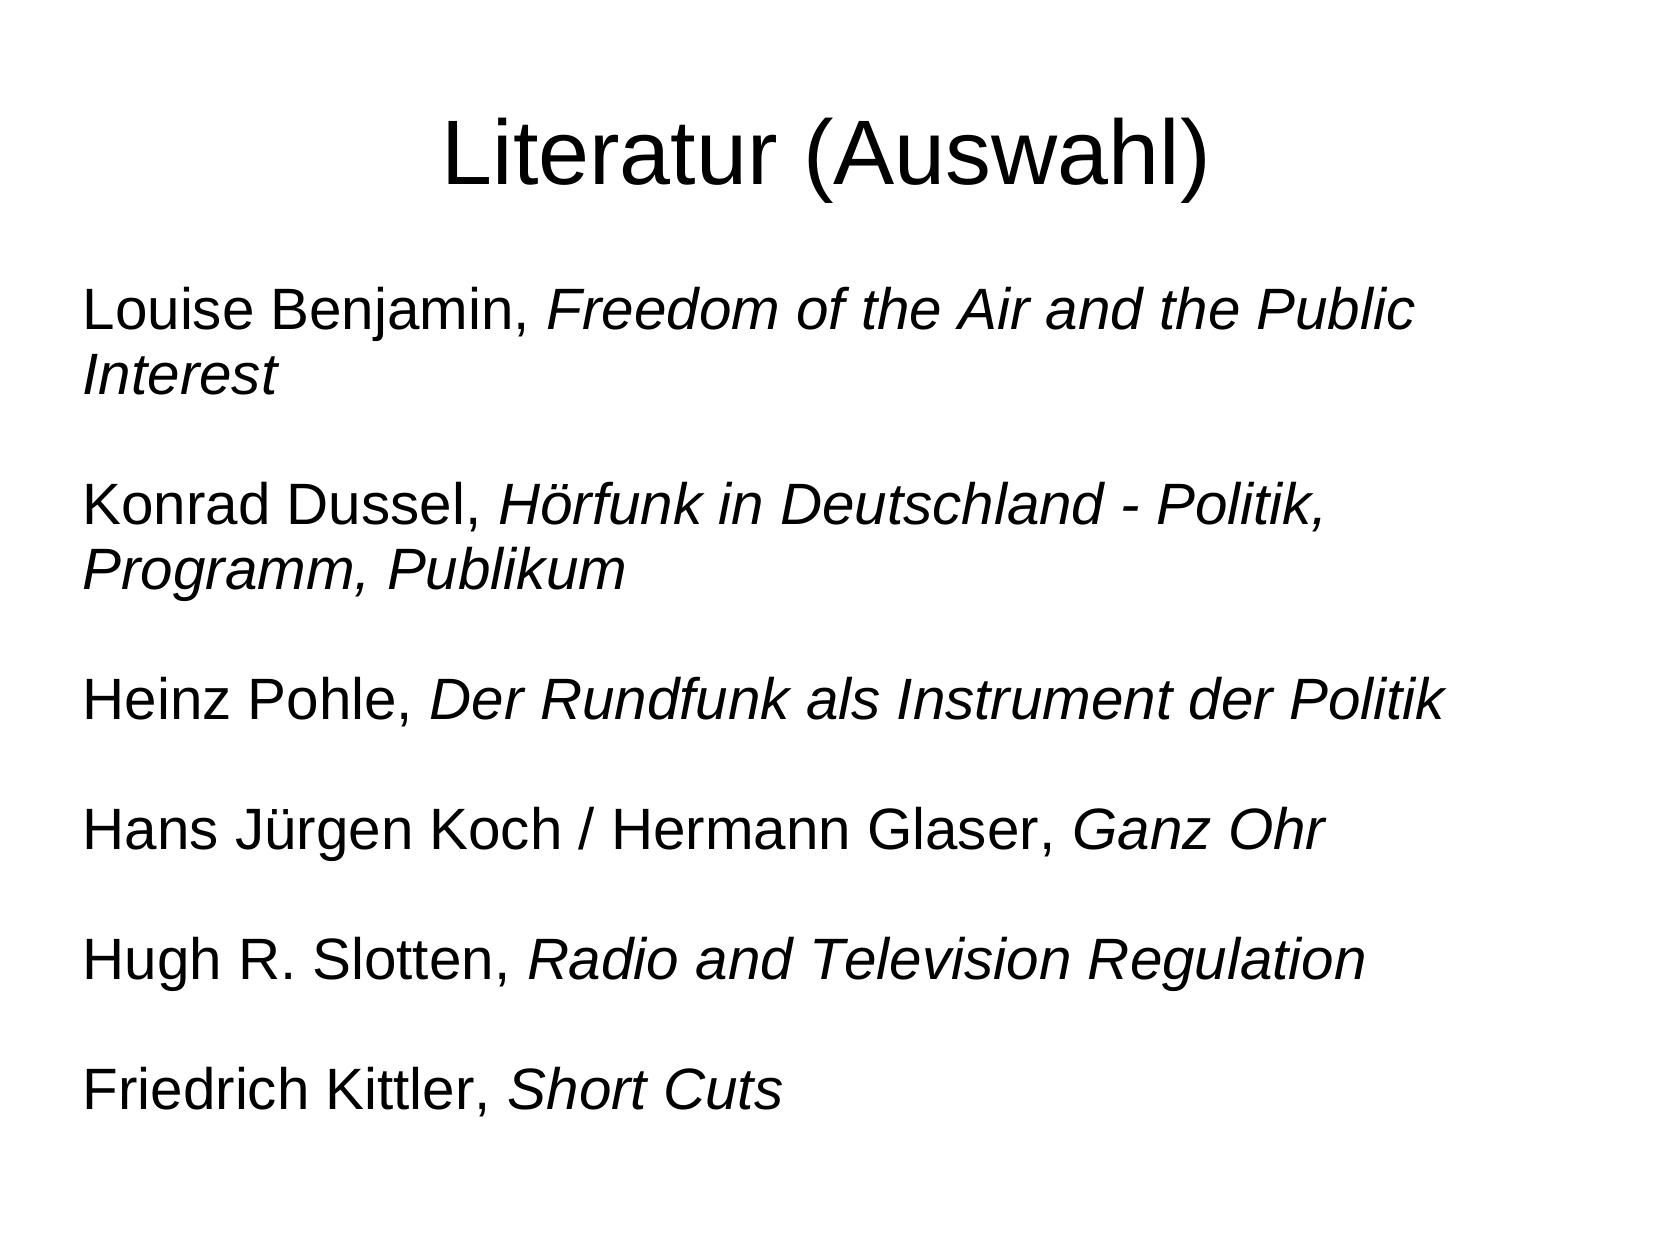

# Literatur (Auswahl)
Louise Benjamin, Freedom of the Air and the Public Interest
Konrad Dussel, Hörfunk in Deutschland - Politik, Programm, Publikum
Heinz Pohle, Der Rundfunk als Instrument der Politik
Hans Jürgen Koch / Hermann Glaser, Ganz Ohr
Hugh R. Slotten, Radio and Television Regulation
Friedrich Kittler, Short Cuts